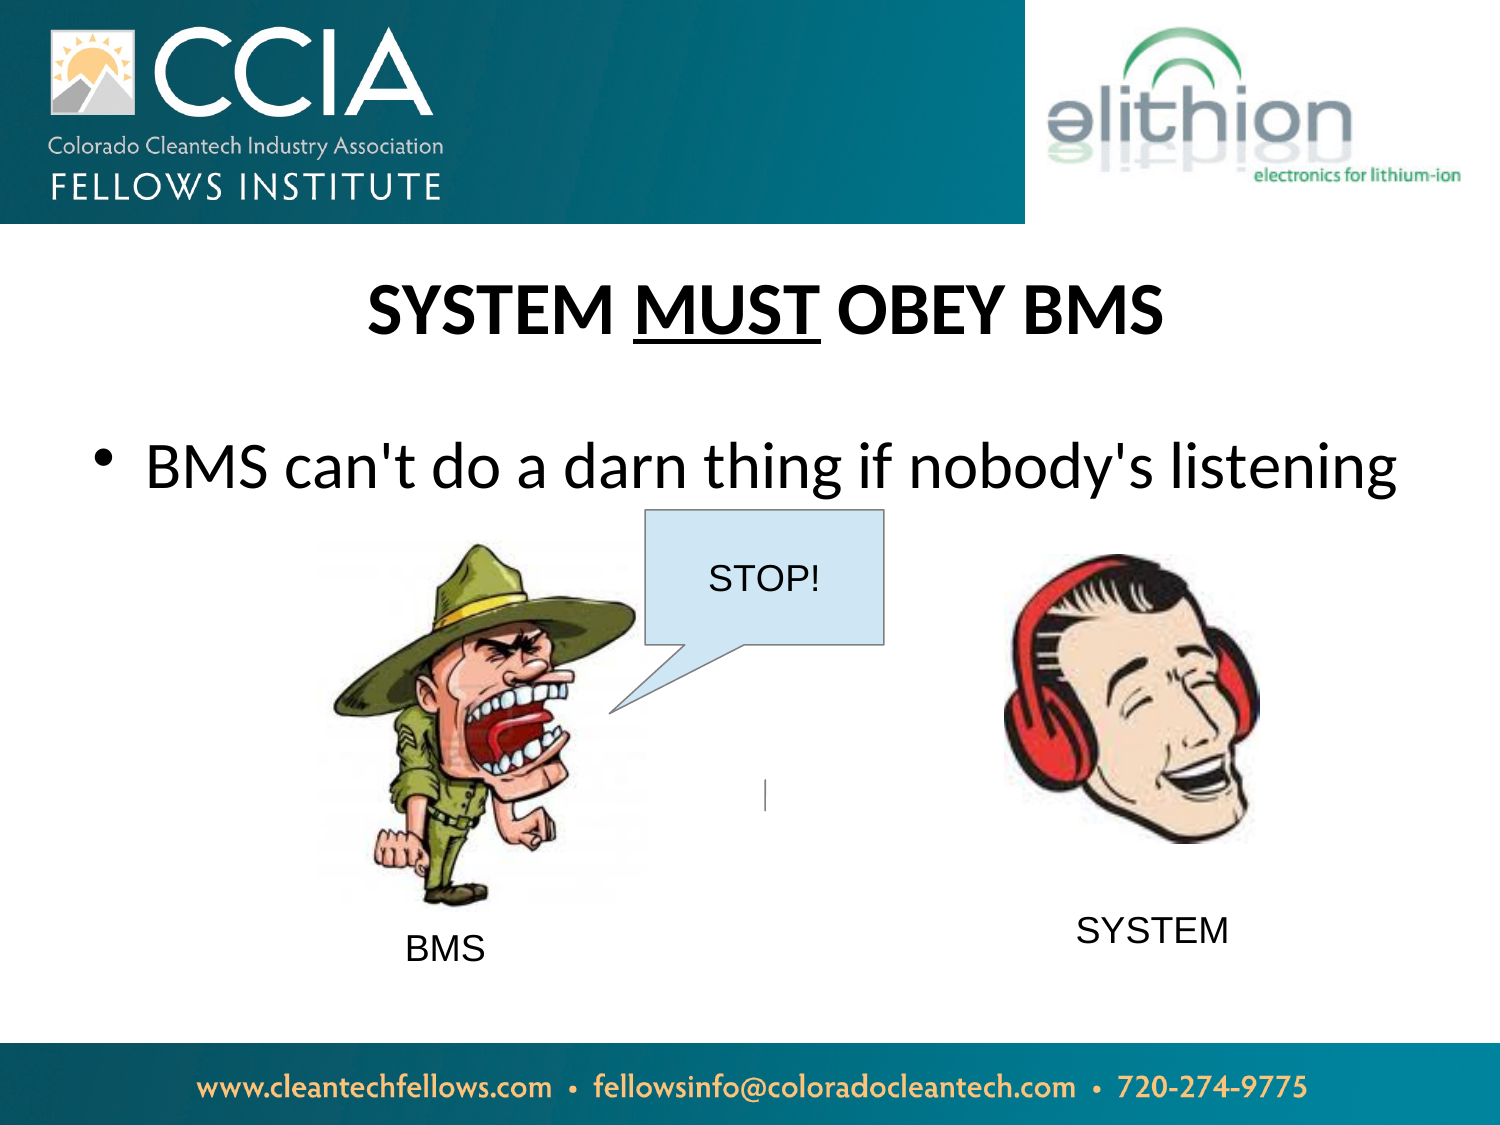

SYSTEM MUST OBEY BMS
BMS can't do a darn thing if nobody's listening
STOP!
SYSTEM
BMS